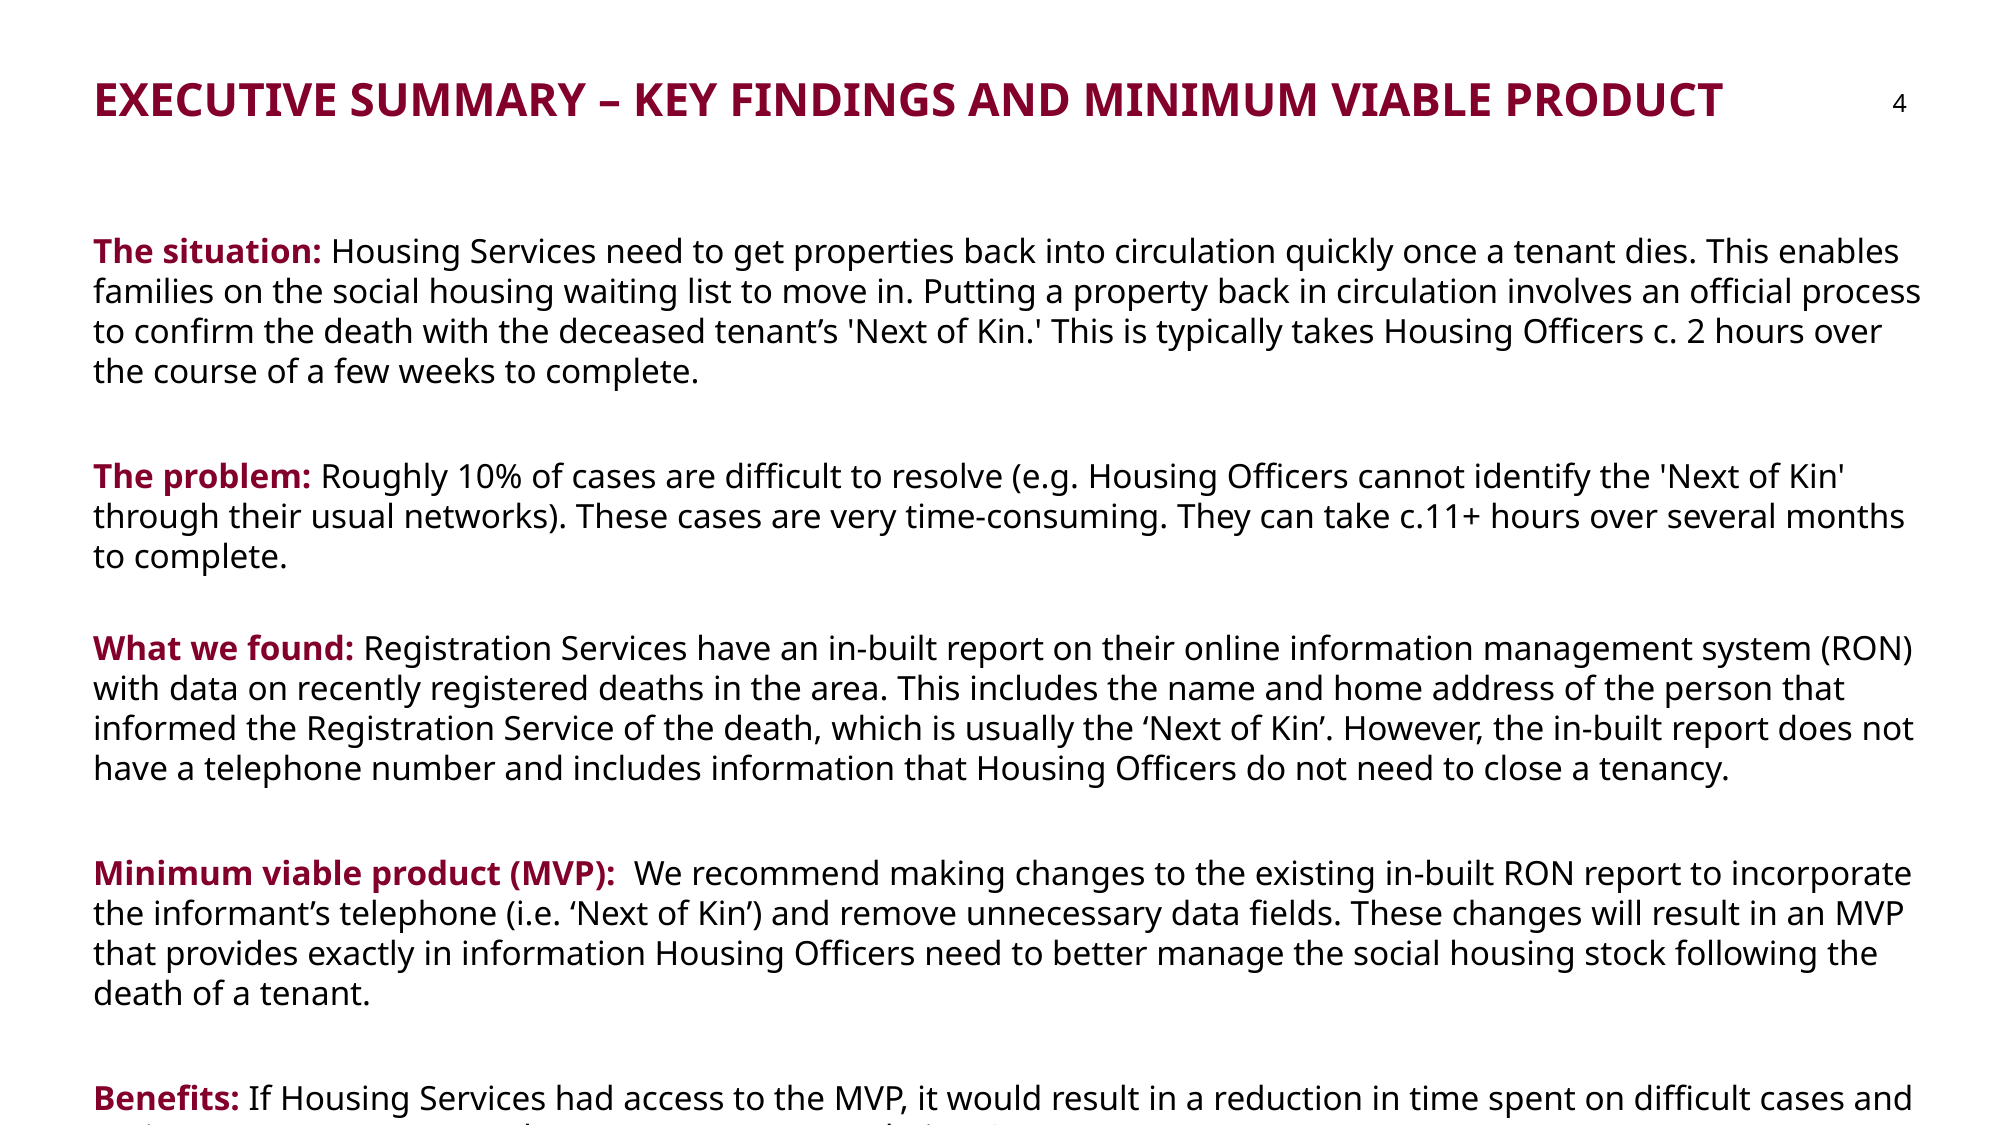

# EXECUTIVE SUMMARY – KEY FINDINGS AND MINIMUM VIABLE PRODUCT
The situation: Housing Services need to get properties back into circulation quickly once a tenant dies. This enables families on the social housing waiting list to move in. Putting a property back in circulation involves an official process to confirm the death with the deceased tenant’s 'Next of Kin.' This is typically takes Housing Officers c. 2 hours over the course of a few weeks to complete.
The problem: Roughly 10% of cases are difficult to resolve (e.g. Housing Officers cannot identify the 'Next of Kin' through their usual networks). These cases are very time-consuming. They can take c.11+ hours over several months to complete.
What we found: Registration Services have an in-built report on their online information management system (RON) with data on recently registered deaths in the area. This includes the name and home address of the person that informed the Registration Service of the death, which is usually the ‘Next of Kin’. However, the in-built report does not have a telephone number and includes information that Housing Officers do not need to close a tenancy.
Minimum viable product (MVP):  We recommend making changes to the existing in-built RON report to incorporate the informant’s telephone (i.e. ‘Next of Kin’) and remove unnecessary data fields. These changes will result in an MVP that provides exactly in information Housing Officers need to better manage the social housing stock following the death of a tenant.
Benefits: If Housing Services had access to the MVP, it would result in a reduction in time spent on difficult cases and savings on Rent Arrears and Temporary Accommodation Costs.